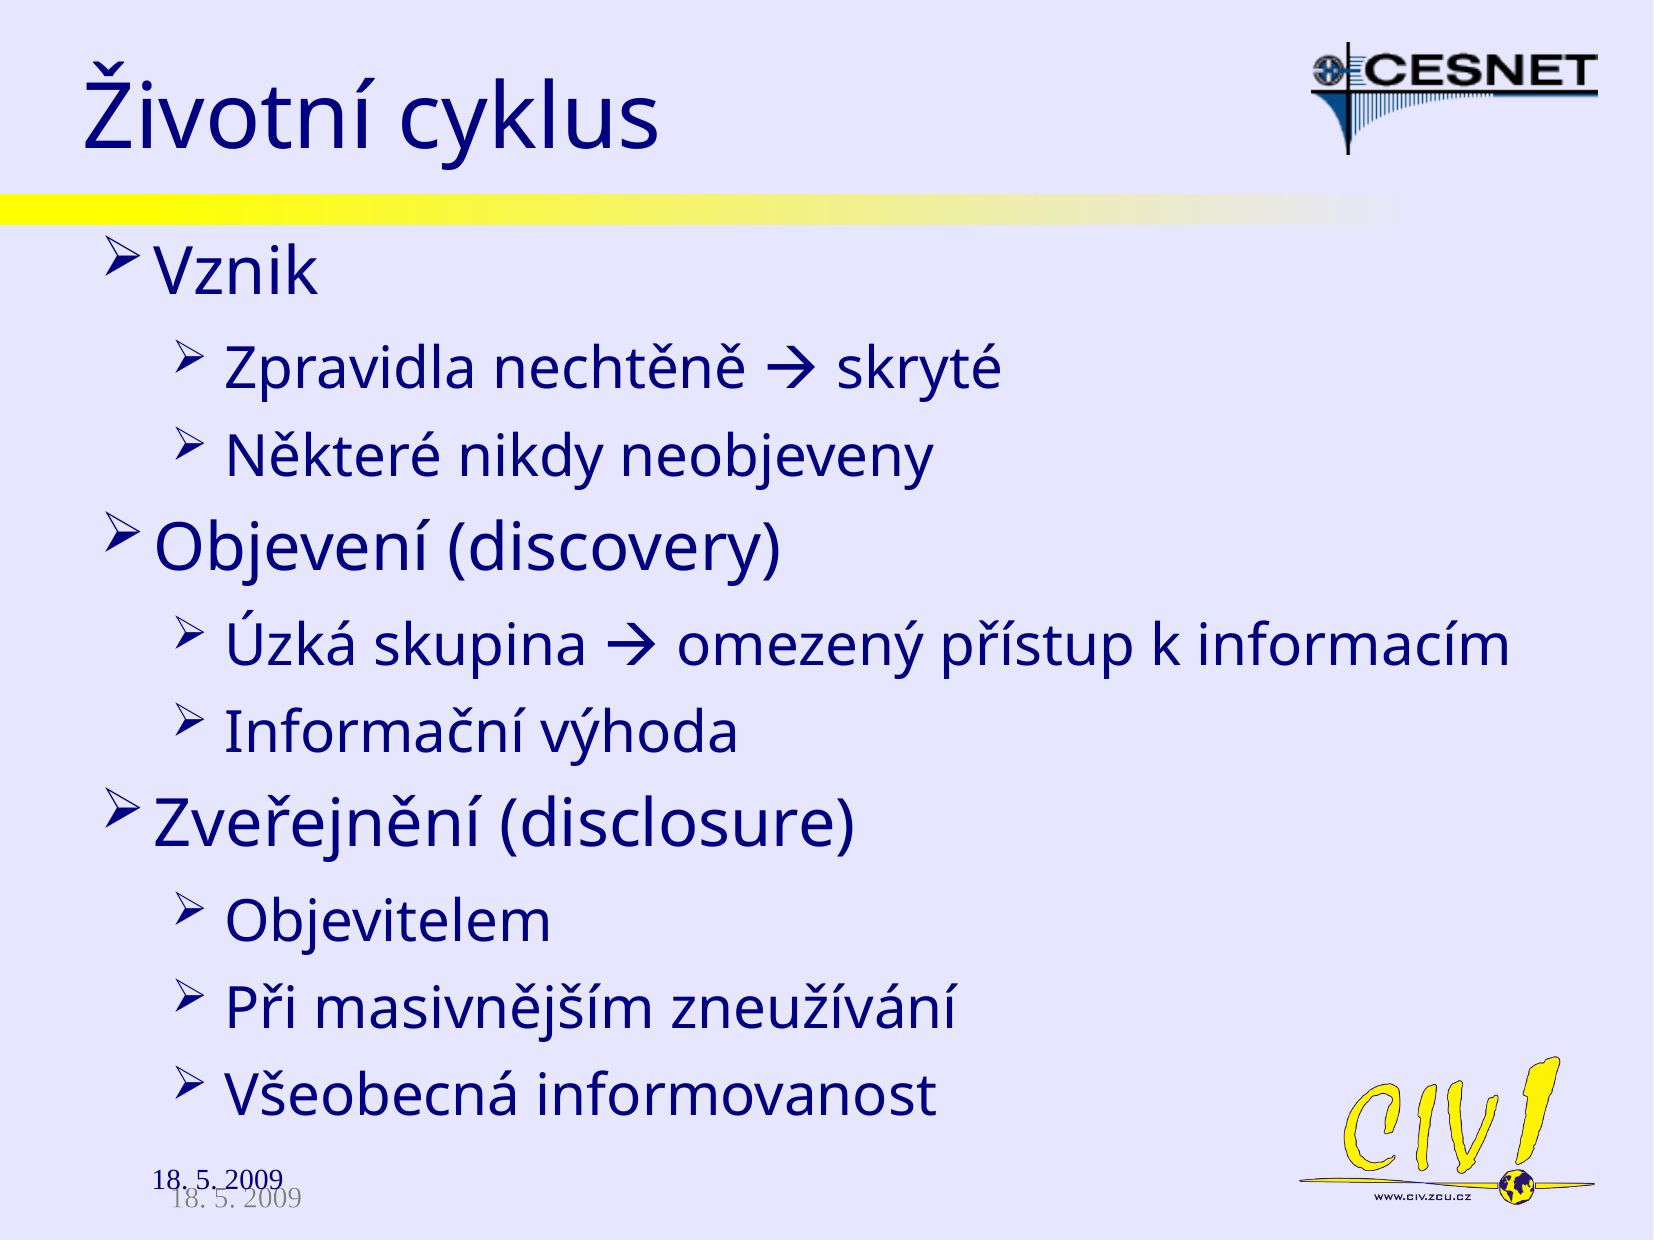

# Životní cyklus
Vznik
Zpravidla nechtěně  skryté
Některé nikdy neobjeveny
Objevení (discovery)
Úzká skupina  omezený přístup k informacím
Informační výhoda
Zveřejnění (disclosure)
Objevitelem
Při masivnějším zneužívání
Všeobecná informovanost
18. 5. 2009